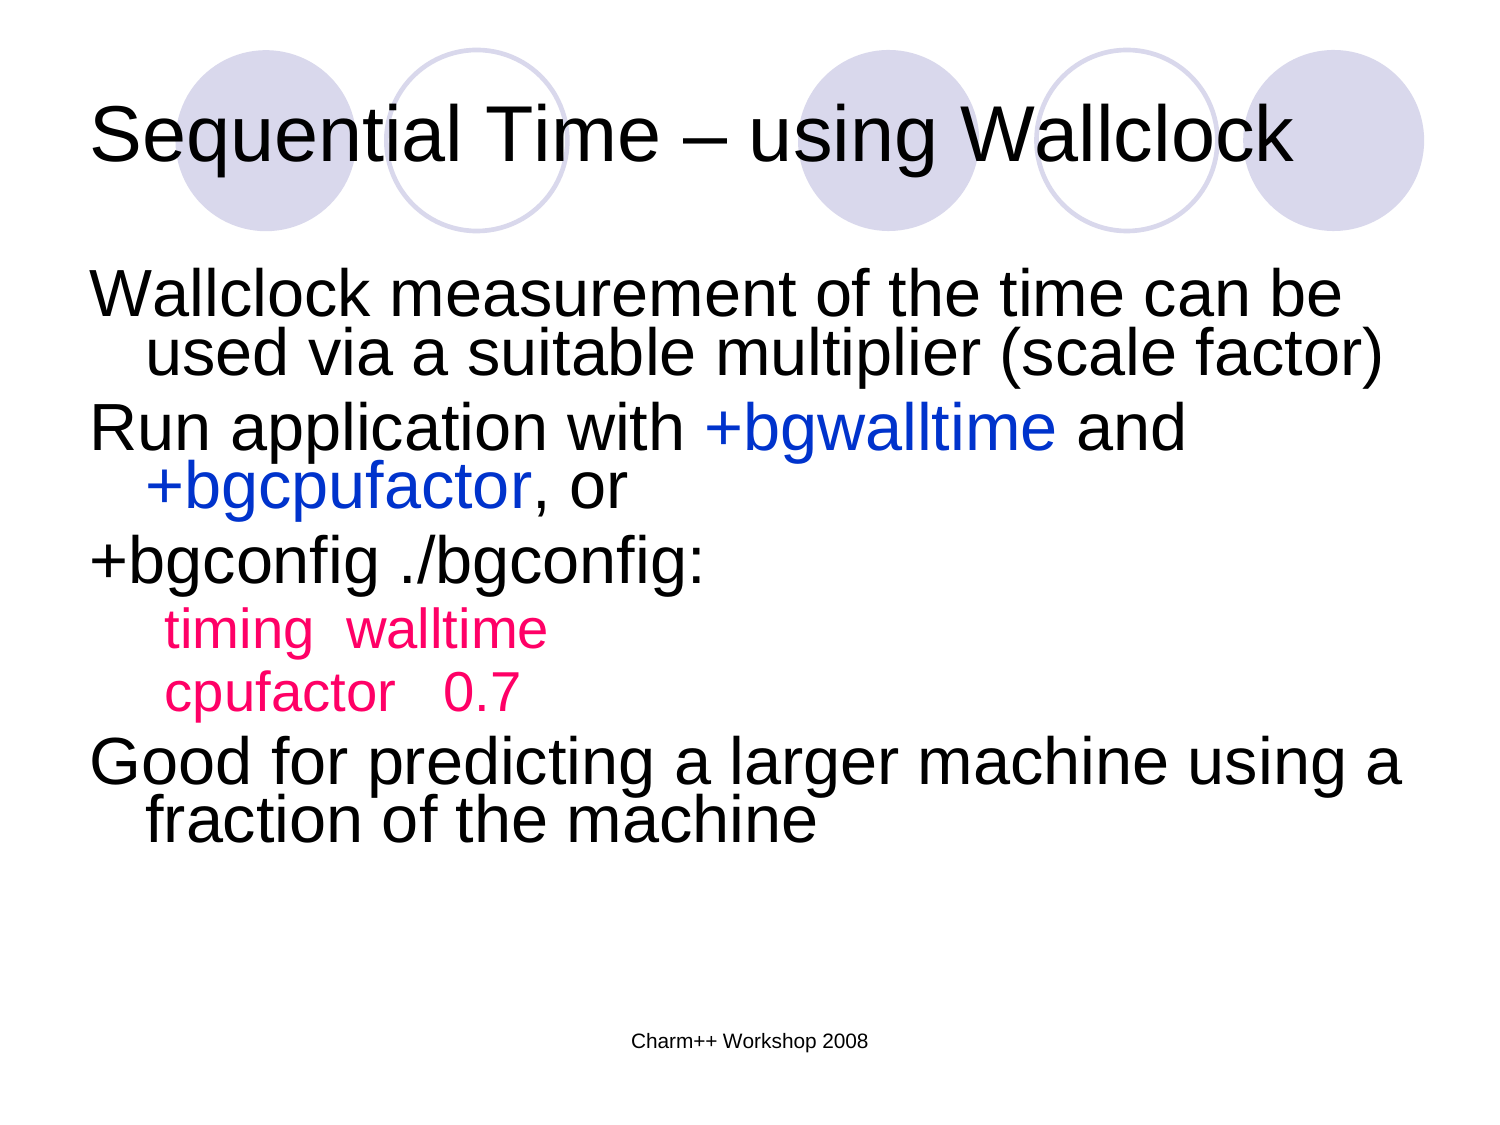

# Sequential Time – using Wallclock
Wallclock measurement of the time can be used via a suitable multiplier (scale factor)
Run application with +bgwalltime and +bgcpufactor, or
+bgconfig ./bgconfig:
timing walltime
cpufactor 0.7
Good for predicting a larger machine using a fraction of the machine
Charm++ Workshop 2008